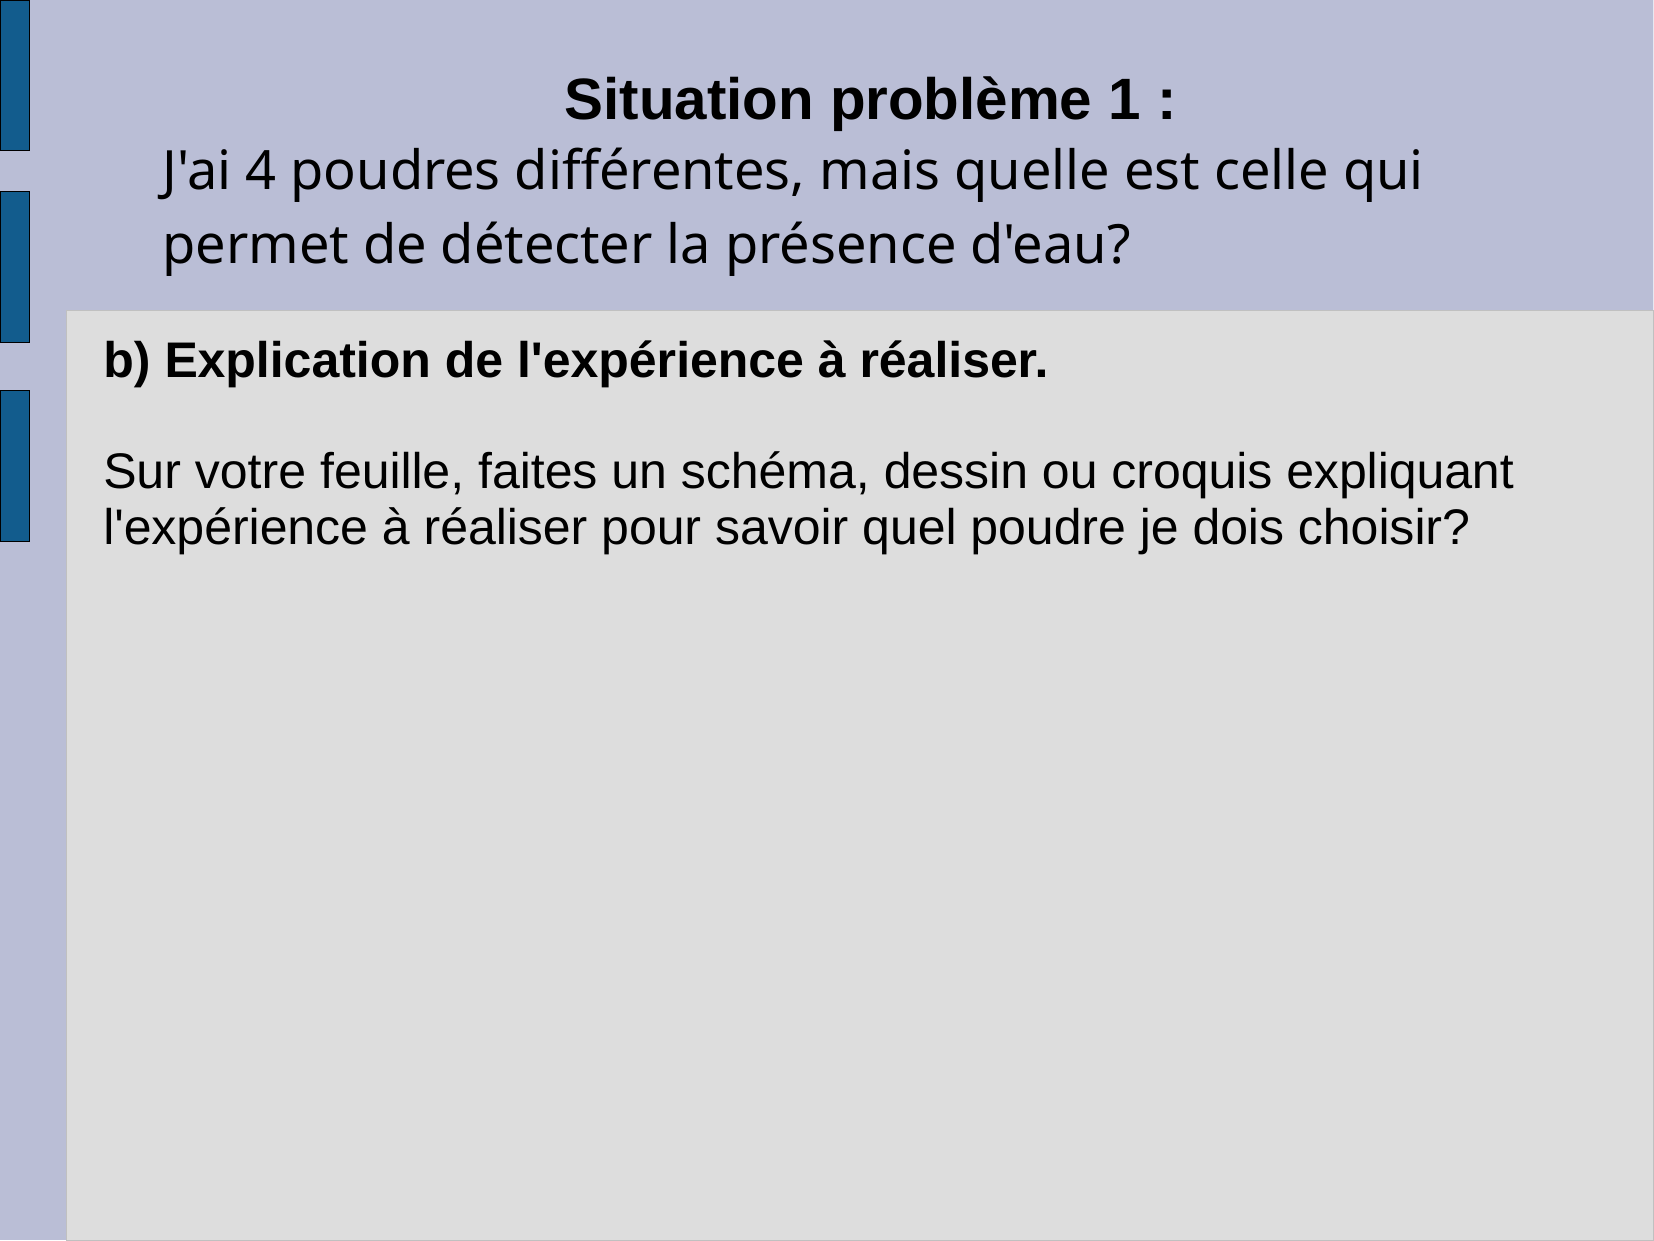

Situation problème 1 :
J'ai 4 poudres différentes, mais quelle est celle qui permet de détecter la présence d'eau?
b) Explication de l'expérience à réaliser.
Sur votre feuille, faites un schéma, dessin ou croquis expliquant l'expérience à réaliser pour savoir quel poudre je dois choisir?